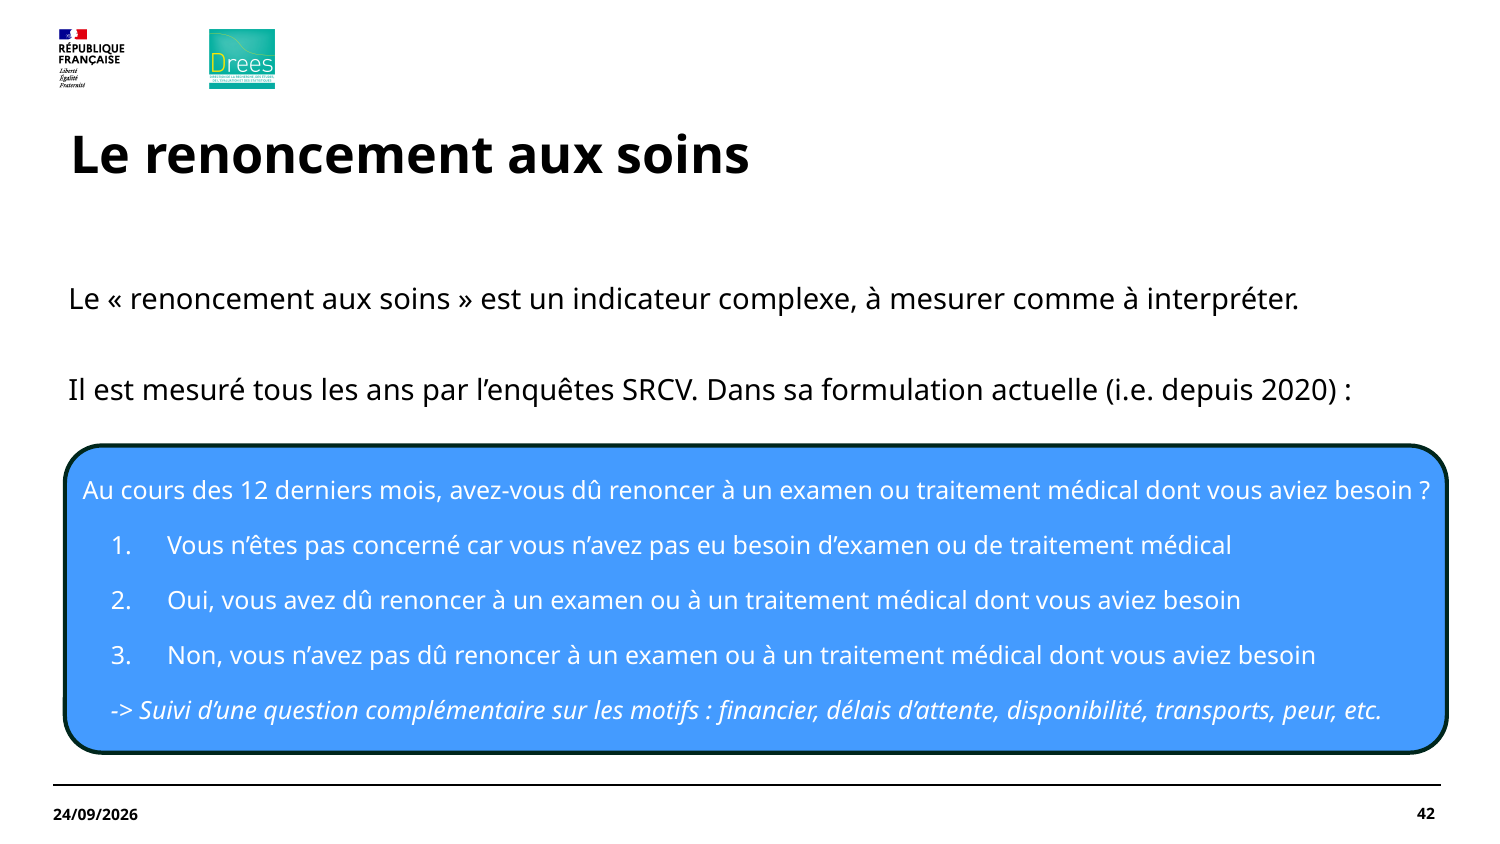

Le renoncement aux soins
# Le « renoncement aux soins » est un indicateur complexe, à mesurer comme à interpréter.
Il est mesuré tous les ans par l’enquêtes SRCV. Dans sa formulation actuelle (i.e. depuis 2020) :
Au cours des 12 derniers mois, avez-vous dû renoncer à un examen ou traitement médical dont vous aviez besoin ?
Vous n’êtes pas concerné car vous n’avez pas eu besoin d’examen ou de traitement médical
Oui, vous avez dû renoncer à un examen ou à un traitement médical dont vous aviez besoin
Non, vous n’avez pas dû renoncer à un examen ou à un traitement médical dont vous aviez besoin
-> Suivi d’une question complémentaire sur les motifs : financier, délais d’attente, disponibilité, transports, peur, etc.
42